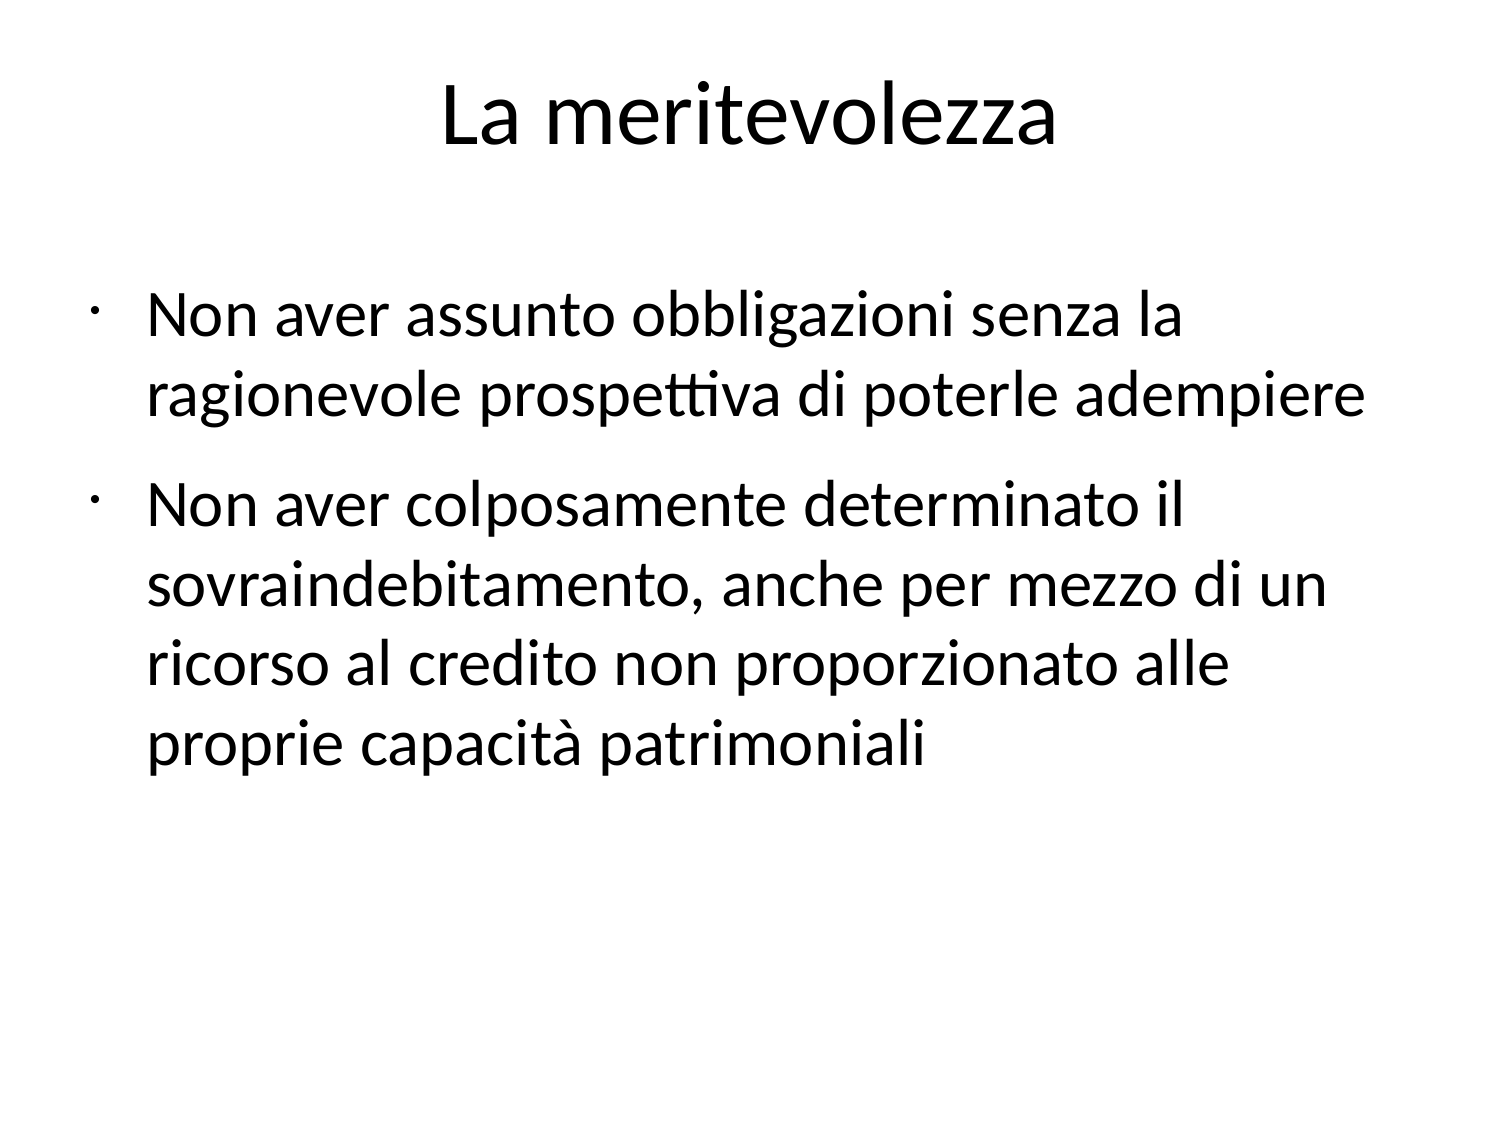

# La meritevolezza
Non aver assunto obbligazioni senza la ragionevole prospettiva di poterle adempiere
Non aver colposamente determinato il sovraindebitamento, anche per mezzo di un ricorso al credito non proporzionato alle proprie capacità patrimoniali